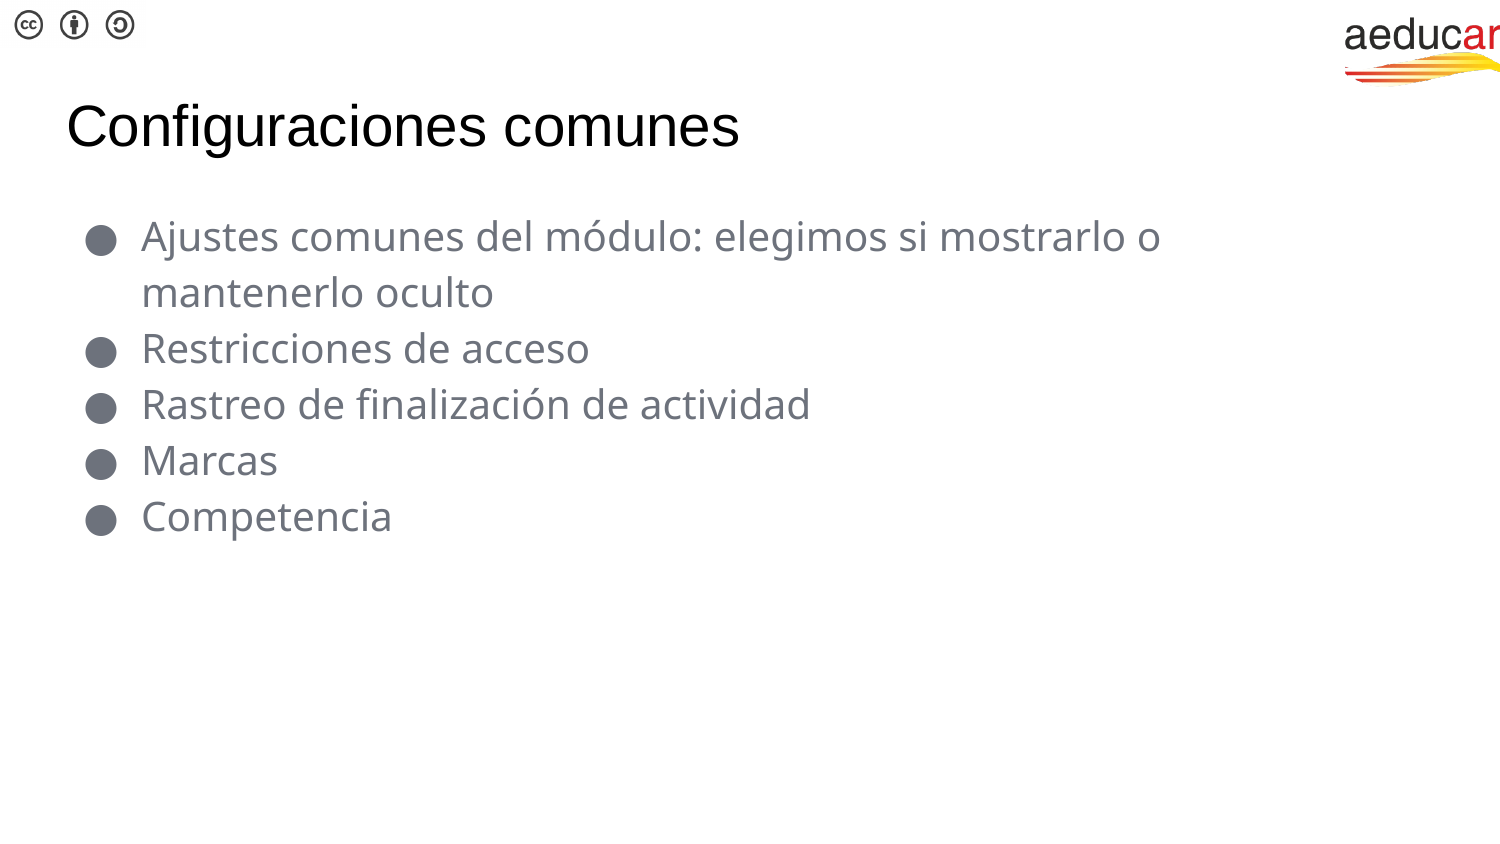

# Configuraciones comunes
Ajustes comunes del módulo: elegimos si mostrarlo o mantenerlo oculto
Restricciones de acceso
Rastreo de finalización de actividad
Marcas
Competencia